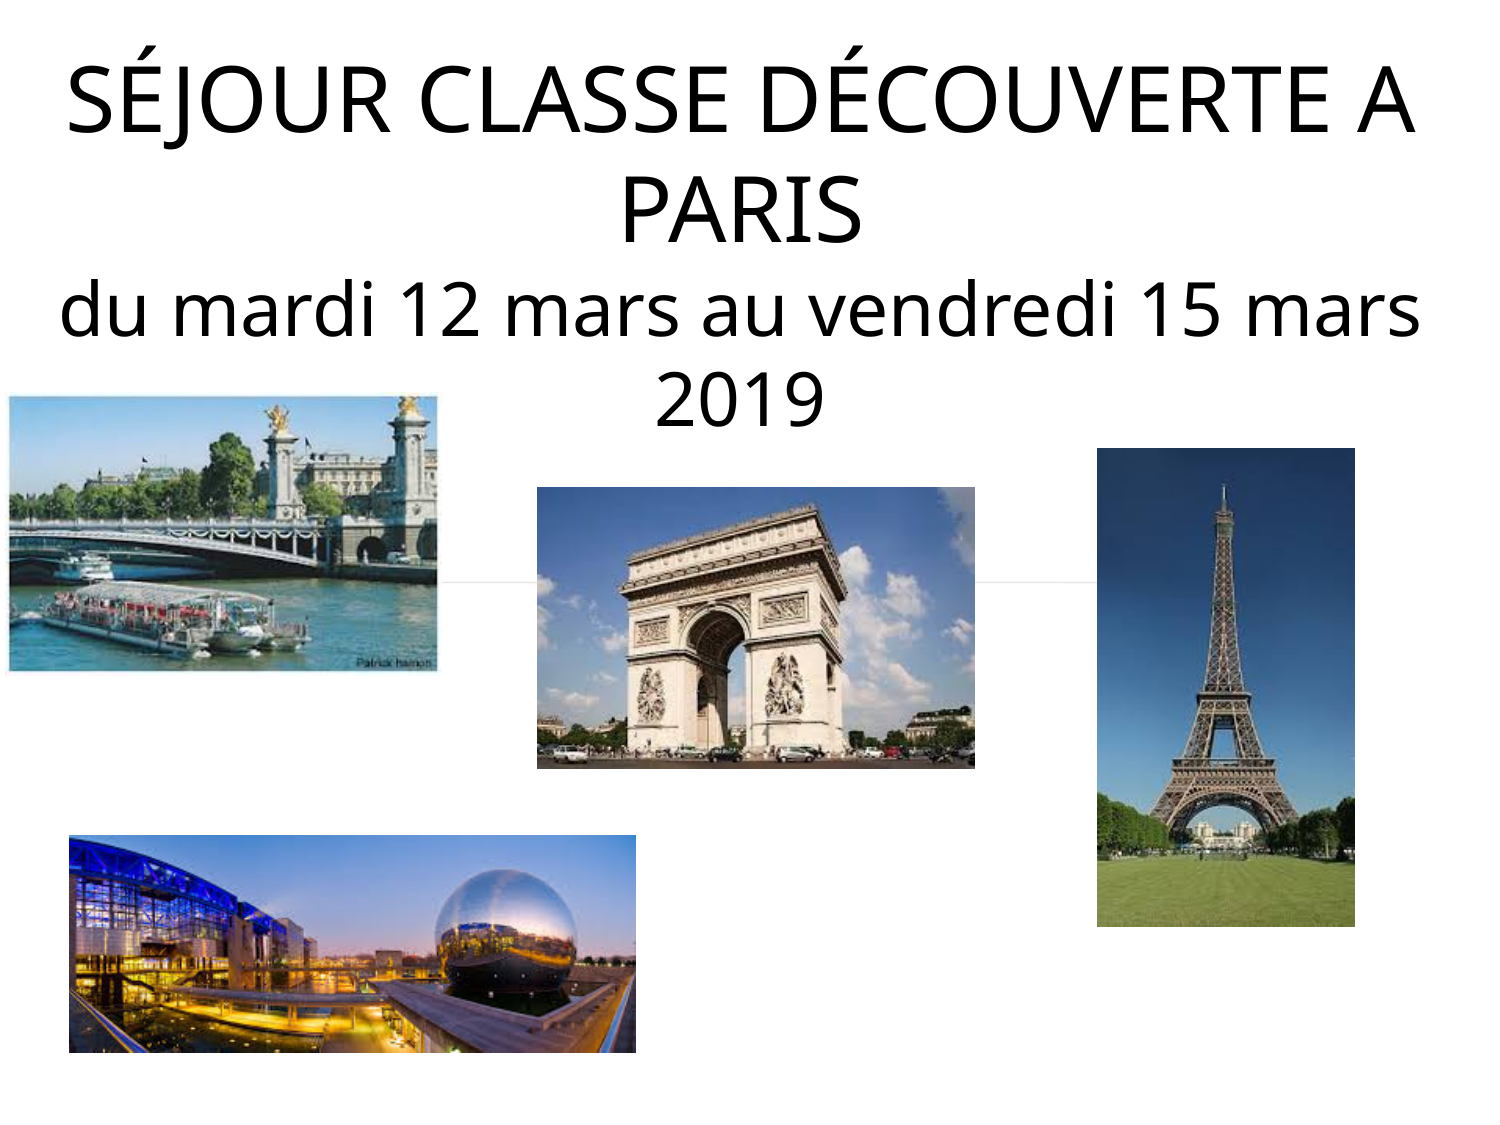

SÉJOUR CLASSE DÉCOUVERTE A PARIS
du mardi 12 mars au vendredi 15 mars 2019